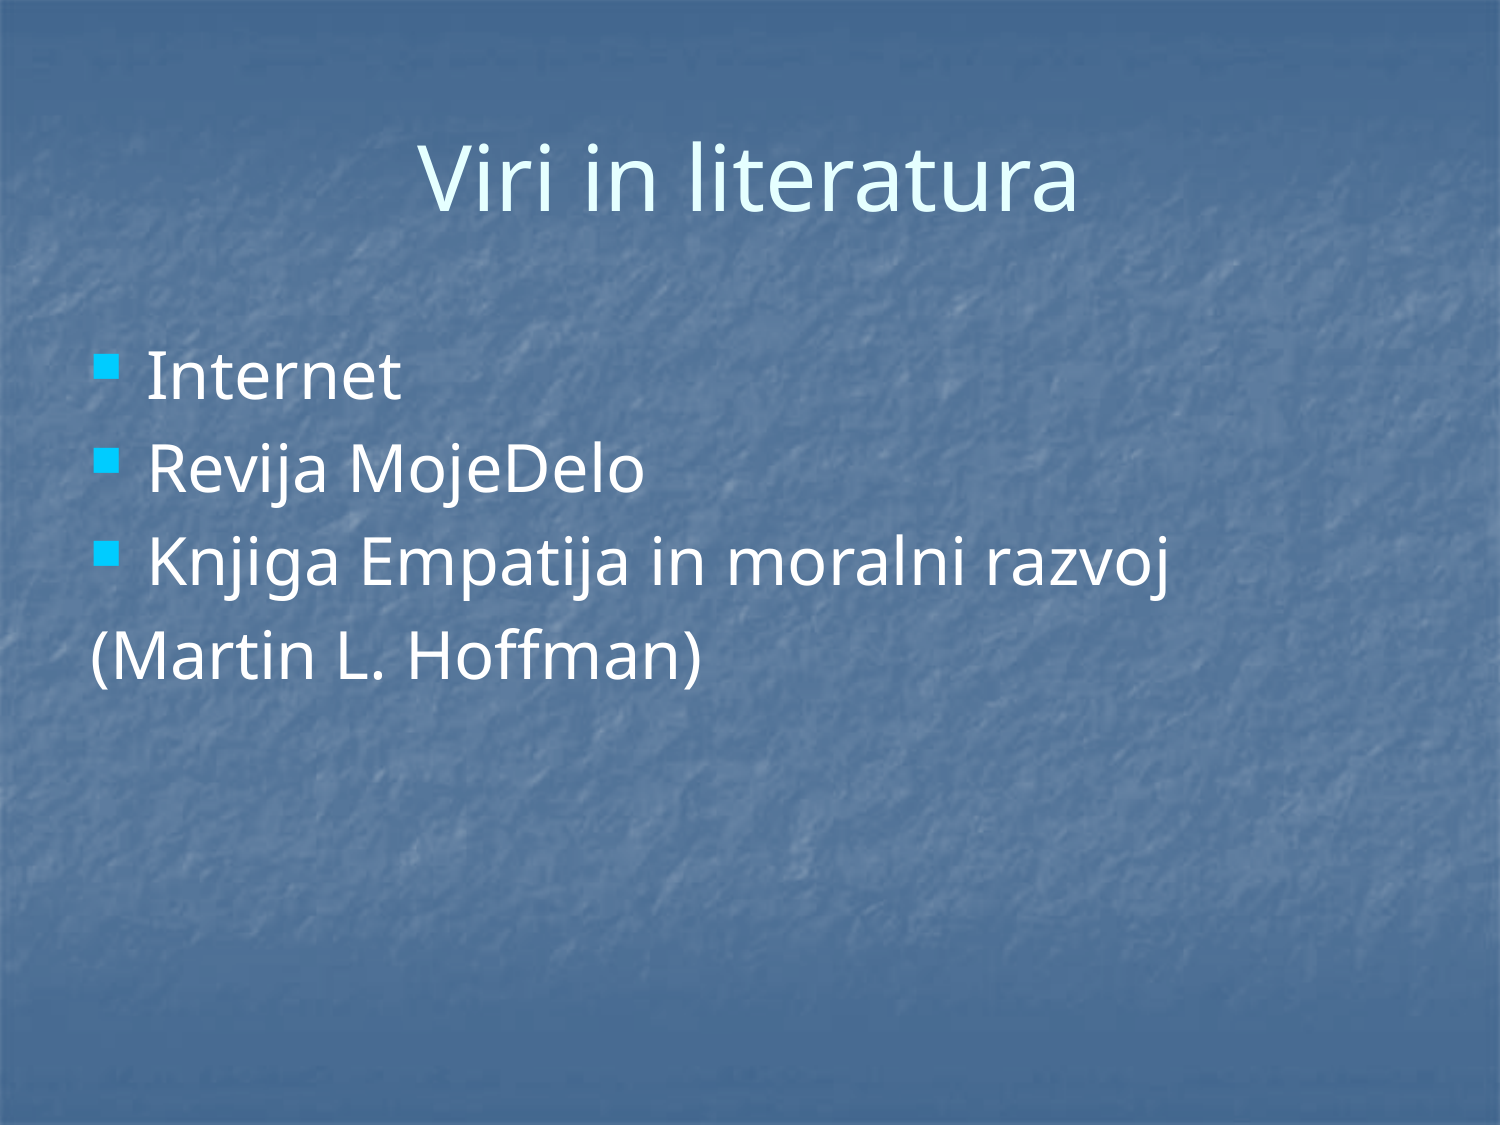

# Viri in literatura
Internet
Revija MojeDelo
Knjiga Empatija in moralni razvoj
(Martin L. Hoffman)